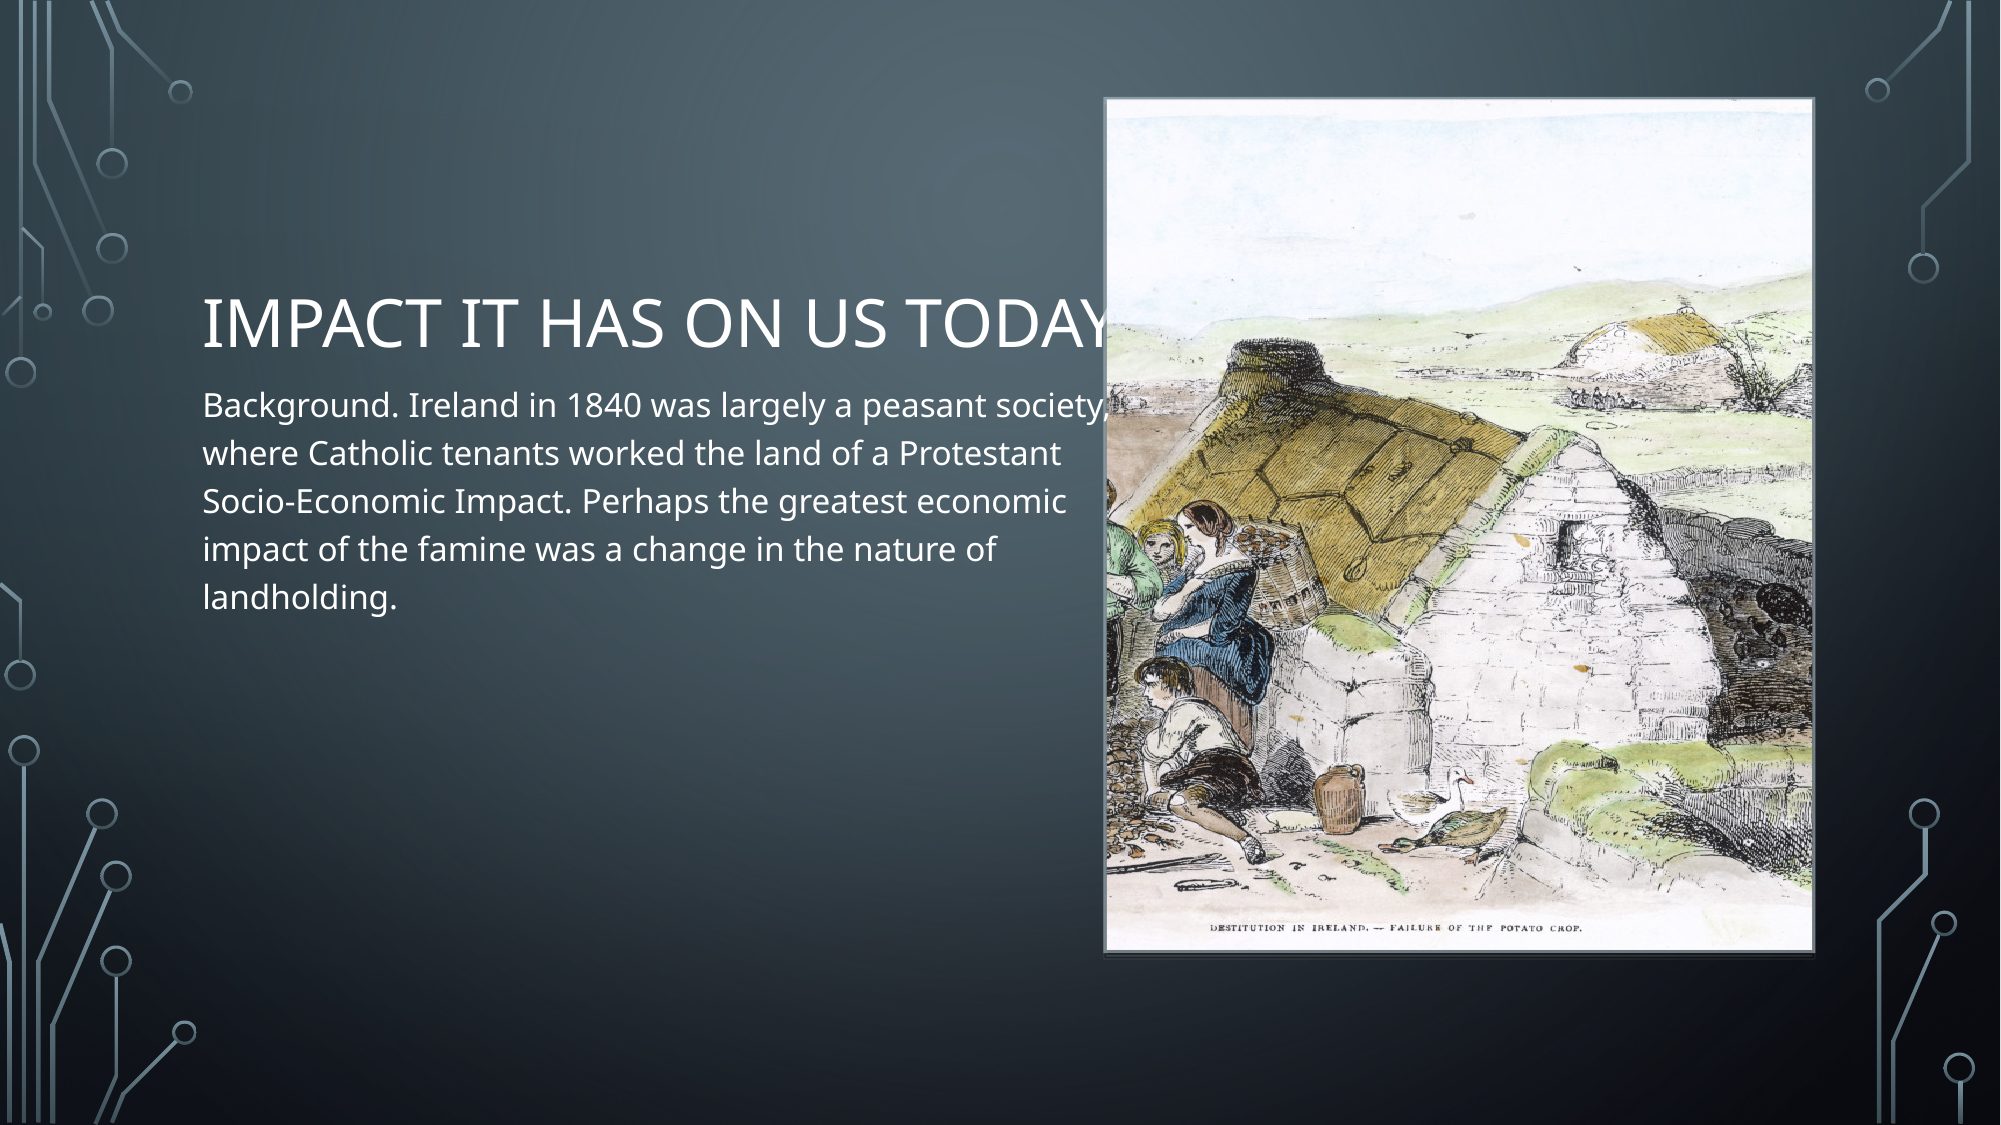

# Impact it has on us today
Background. Ireland in 1840 was largely a peasant society, where Catholic tenants worked the land of a Protestant Socio-Economic Impact. Perhaps the greatest economic impact of the famine was a change in the nature of landholding.